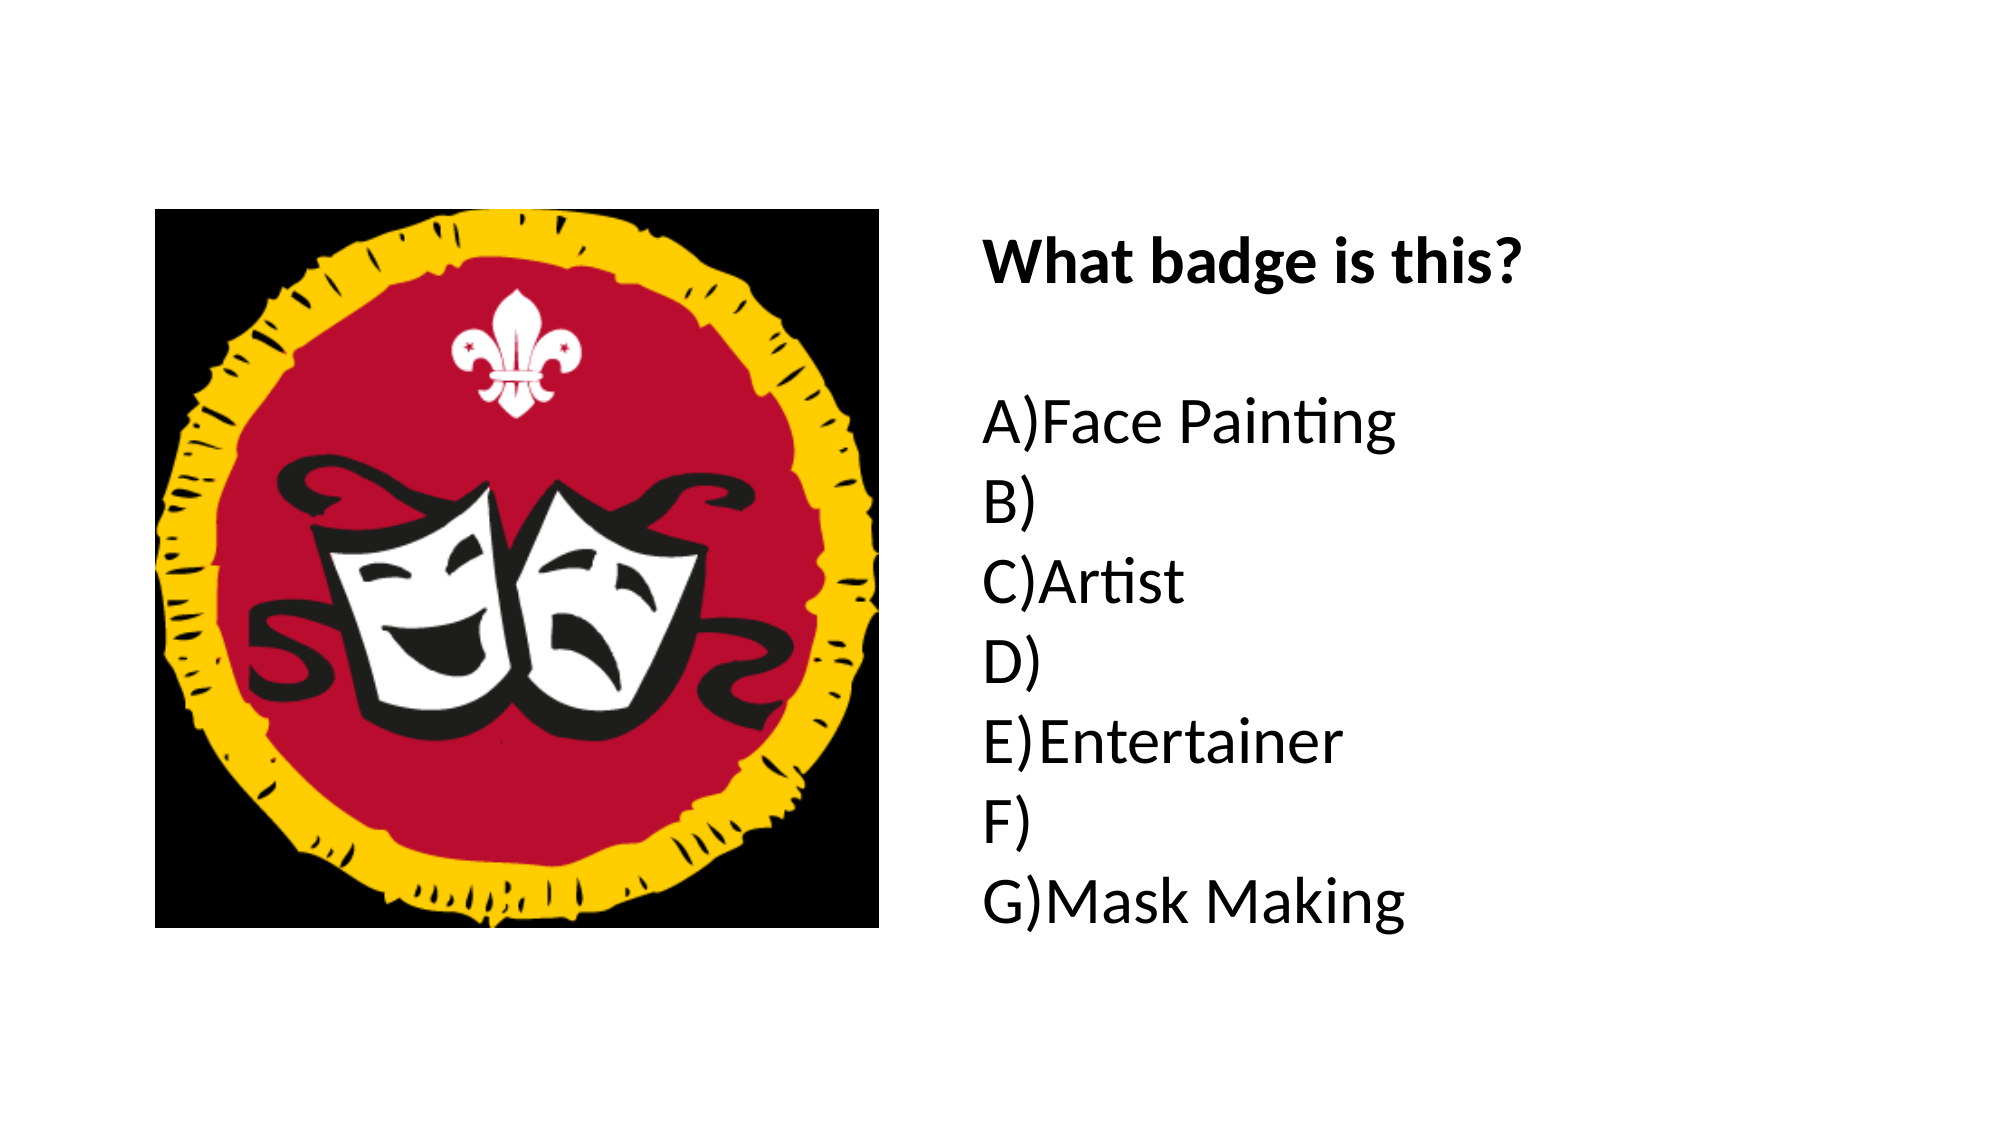

What badge is this?
Face Painting
Artist
Entertainer
Mask Making